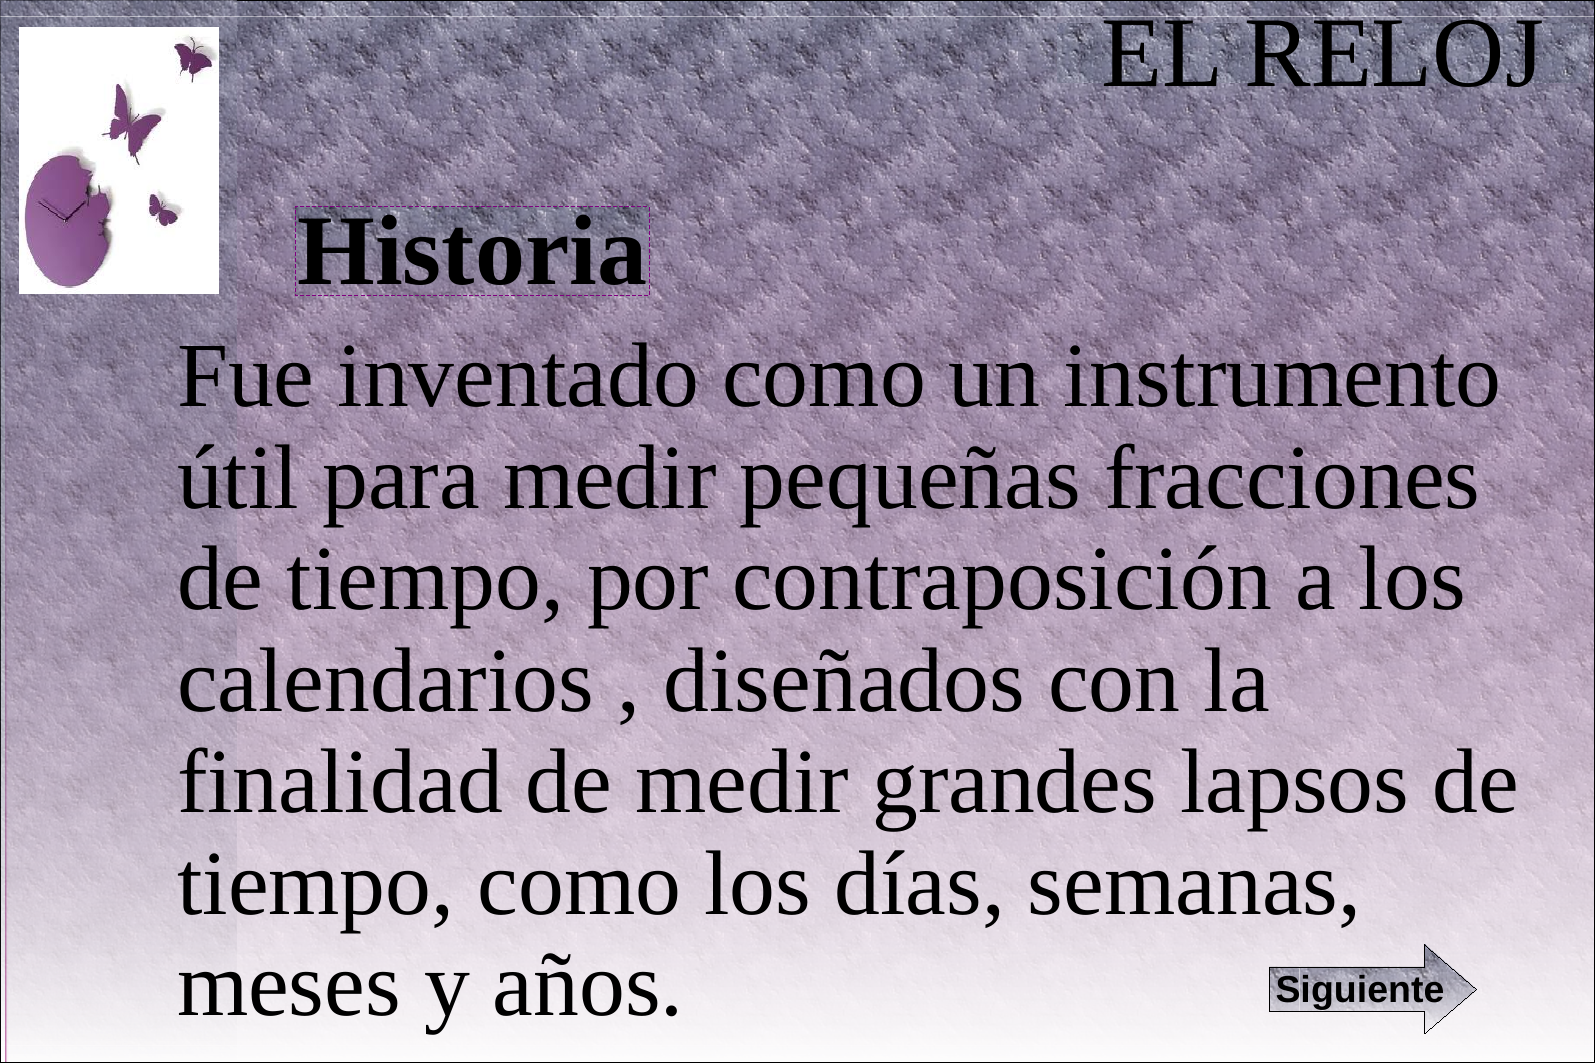

EL RELOJ
Historia
# Fue inventado como un instrumento útil para medir pequeñas fracciones de tiempo, por contraposición a los calendarios , diseñados con la finalidad de medir grandes lapsos de tiempo, como los días, semanas, meses y años.
Siguiente